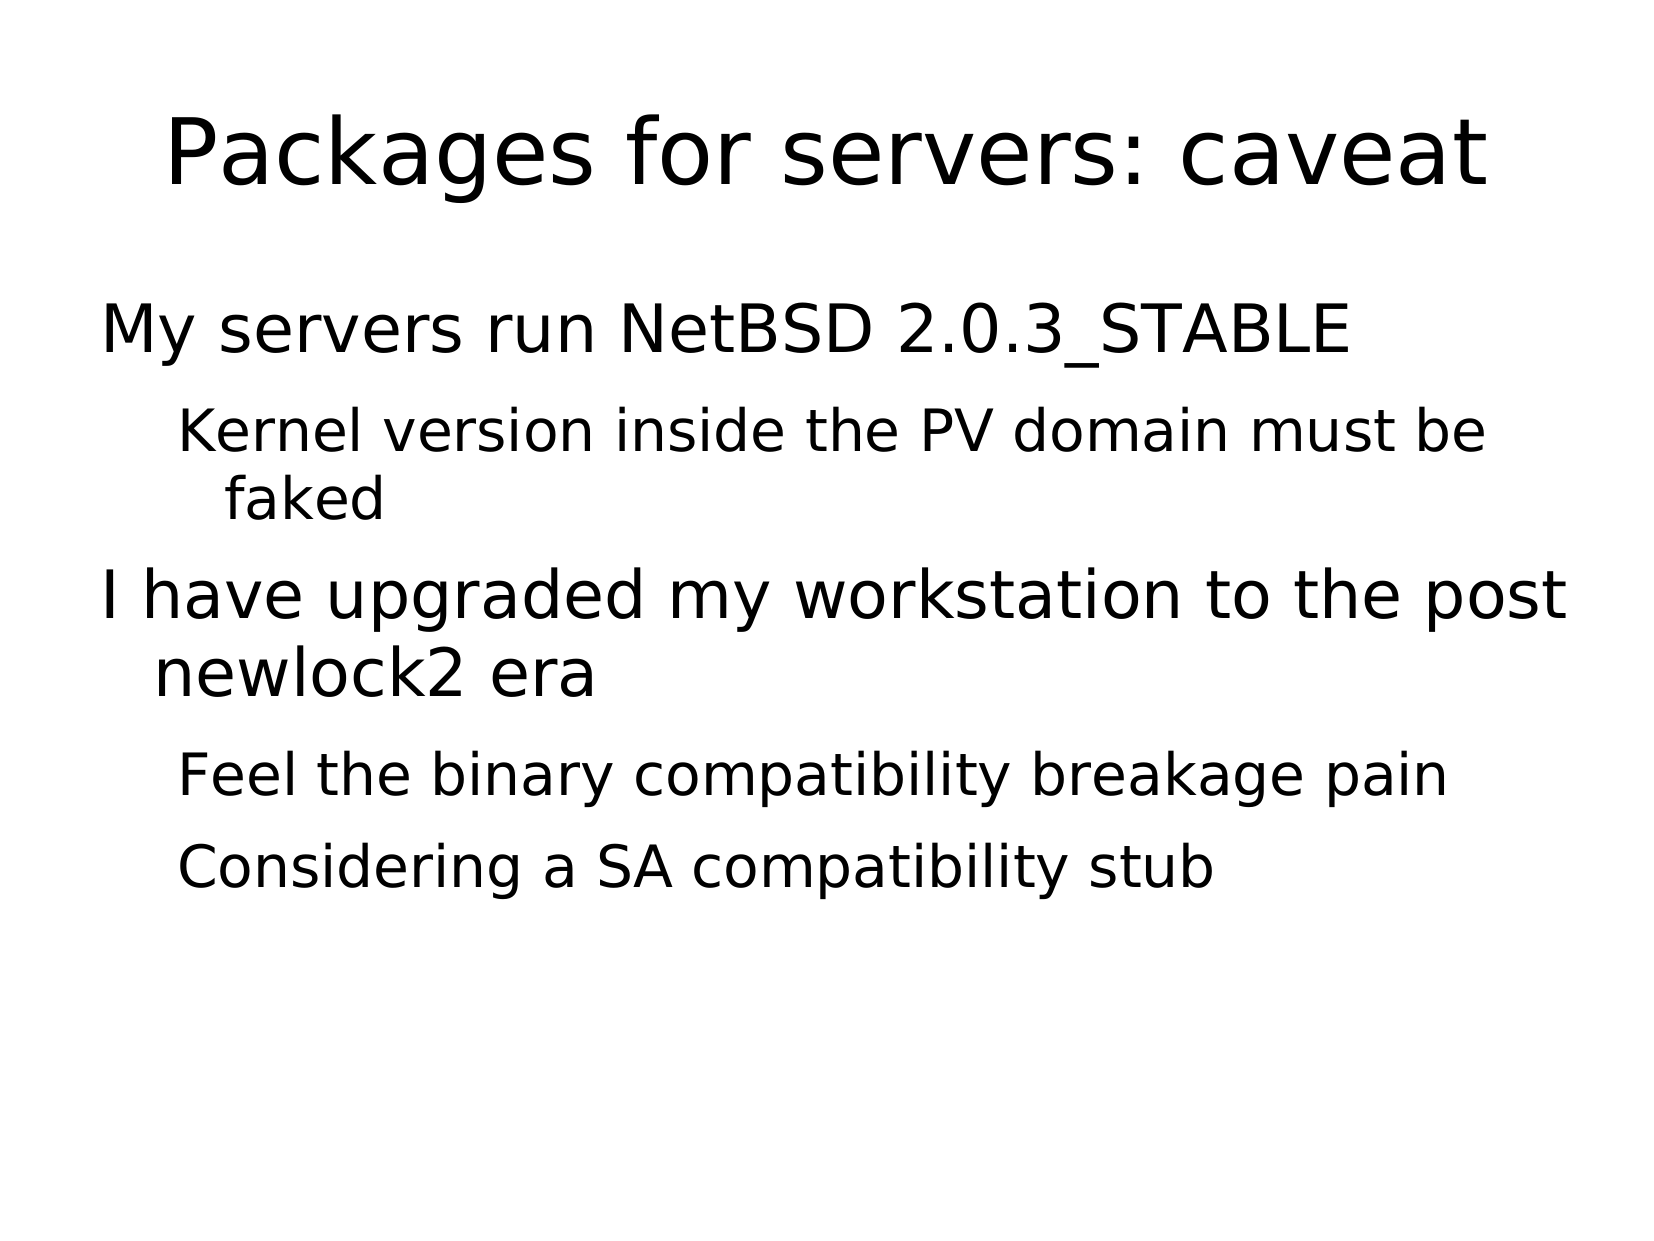

# Packages for servers: caveat
My servers run NetBSD 2.0.3_STABLE
Kernel version inside the PV domain must be faked
I have upgraded my workstation to the post newlock2 era
Feel the binary compatibility breakage pain
Considering a SA compatibility stub